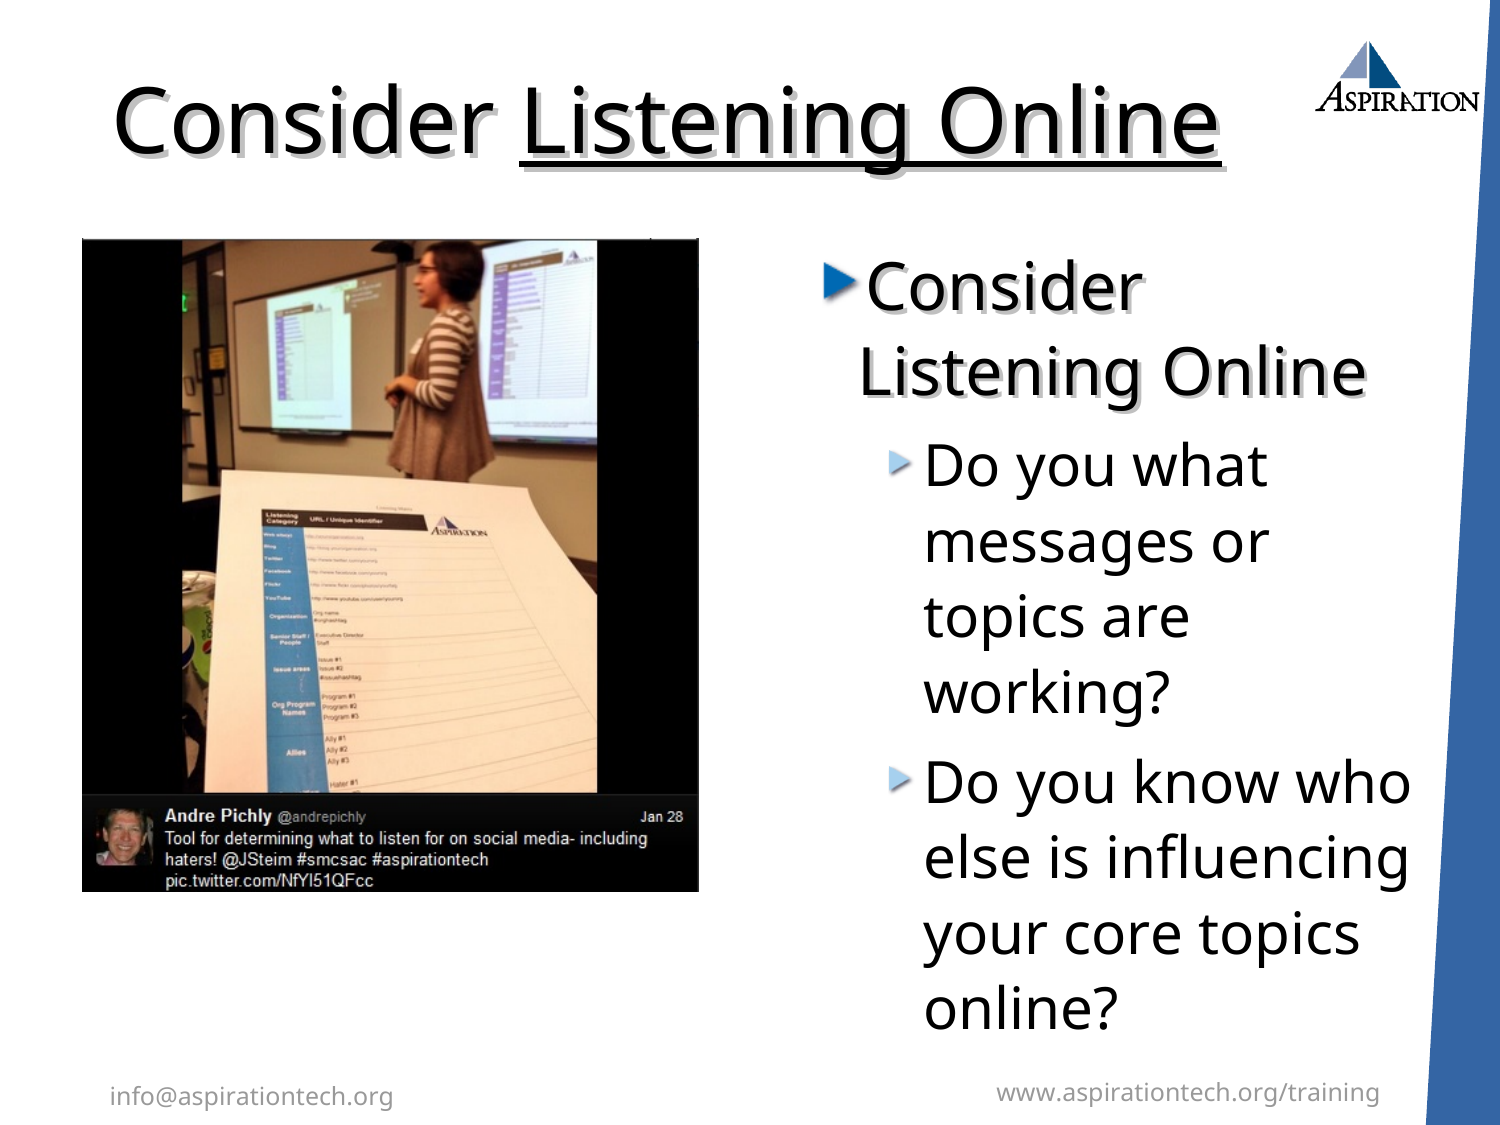

# Consider Listening Online
Consider Listening Online
Do you what messages or topics are working?
Do you know who else is influencing your core topics online?